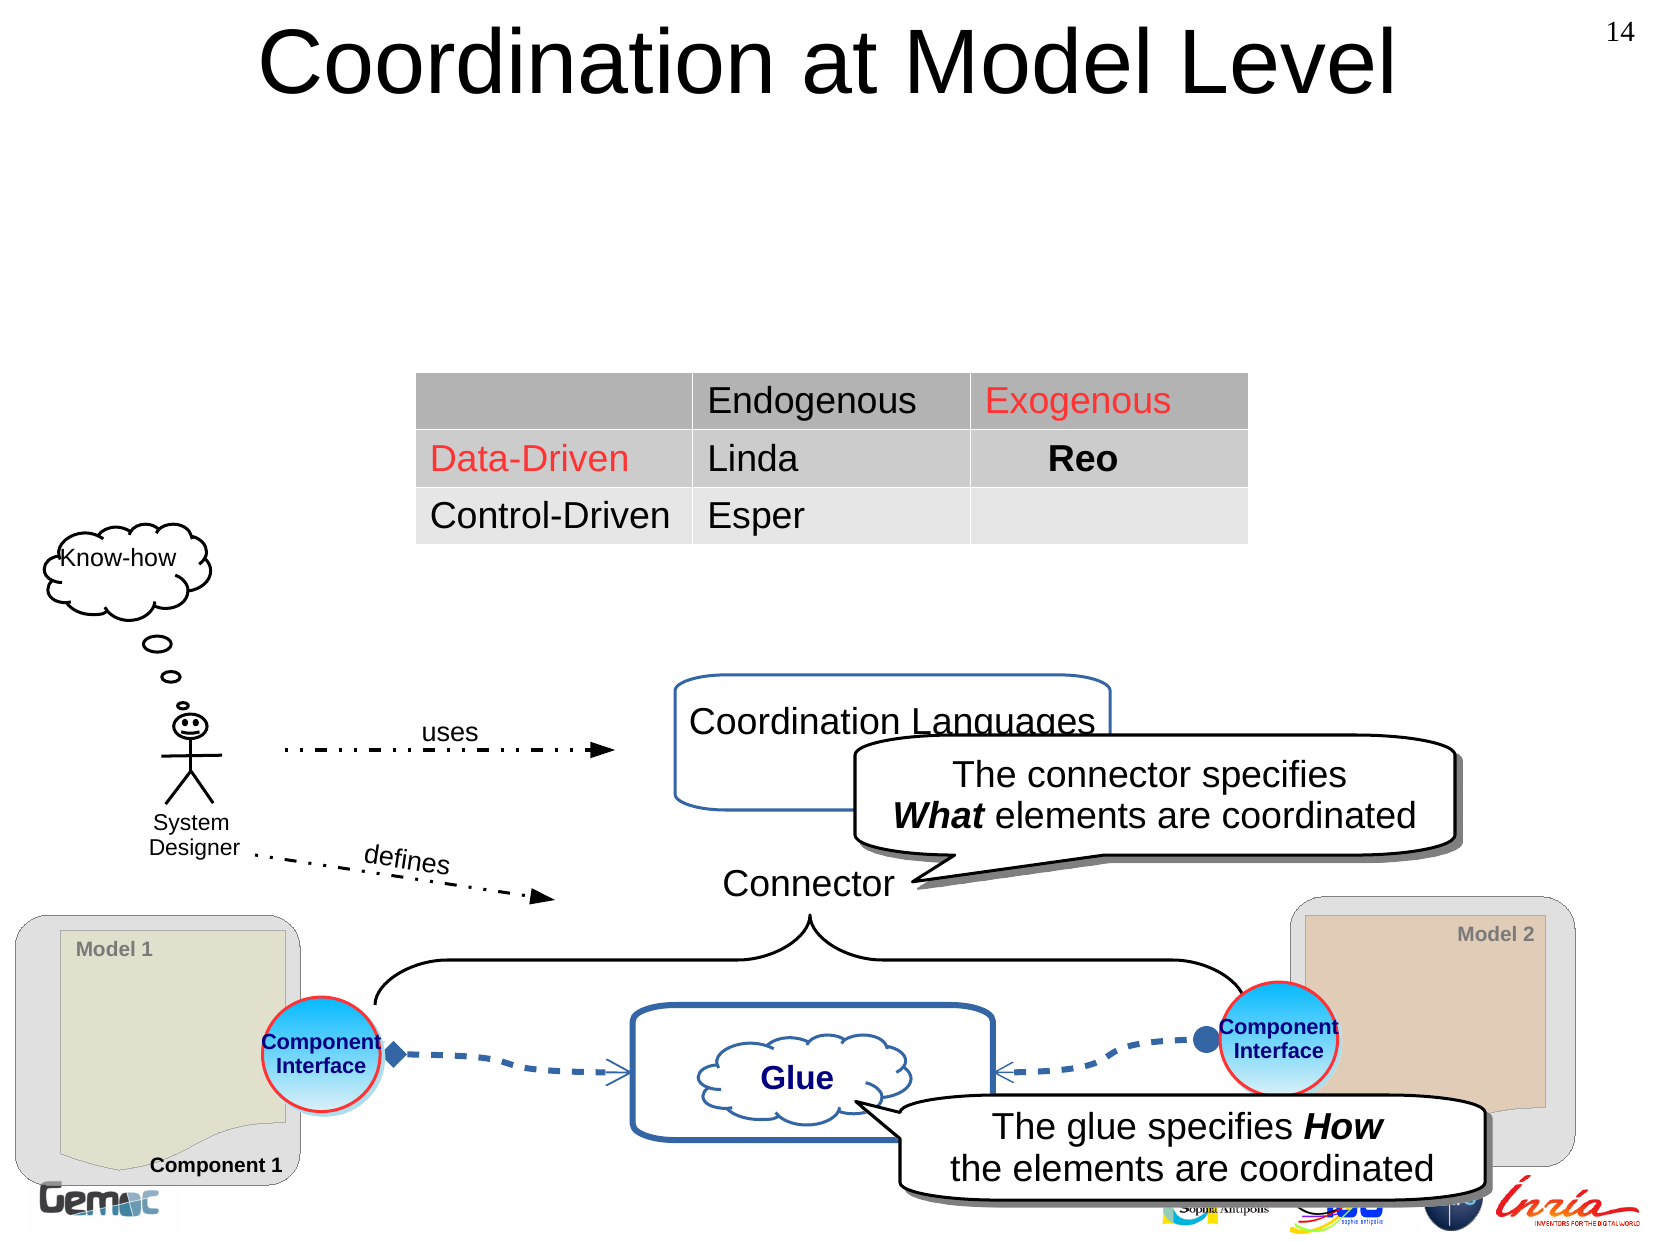

# Coordination at Model Level
14
| | Endogenous | Exogenous |
| --- | --- | --- |
| Data-Driven | Linda | Reo |
| Control-Driven | Esper | |
Know-how
Coordination Languages
The connector specifies
What elements are coordinated
uses
System
Designer
defines
Connector
Model 2
Model 1
Component
Interface
Component
Interface
Glue
The glue specifies How
the elements are coordinated
Component 2
Component 1
Language 2
Language 2
Language 2
Language 2
Language 2
Language 2
 generates
 generates
 generates
 generates
 generates
 generates
Conforms to
Conforms to
Conforms to
Conforms to
Conforms to
Conforms to
System
Designer
System
Designer
System
Designer
System
Designer
System
Designer
System
Designer
defines
defines
defines
defines
defines
defines
Model 1
Model 2
Model 3
Model 1
Model 2
Model 3
Model 1
Model 2
Model 3
Model 1
Model 2
Model 3
Model 1
Model 2
Model 3
Model 1
Model 2
Model 3
 Coordination
/
Communication
 Coordination
/
Communication
 Coordination
/
Communication
 Coordination
/
Communication
 Coordination
/
Communication
 Coordination
/
Communication
Model A
Model B
Model B
Model A
Model B
Model B
Model A
Model B
Model B
Model A
Model B
Model B
Model A
Model B
Model B
Model A
Model B
Model B